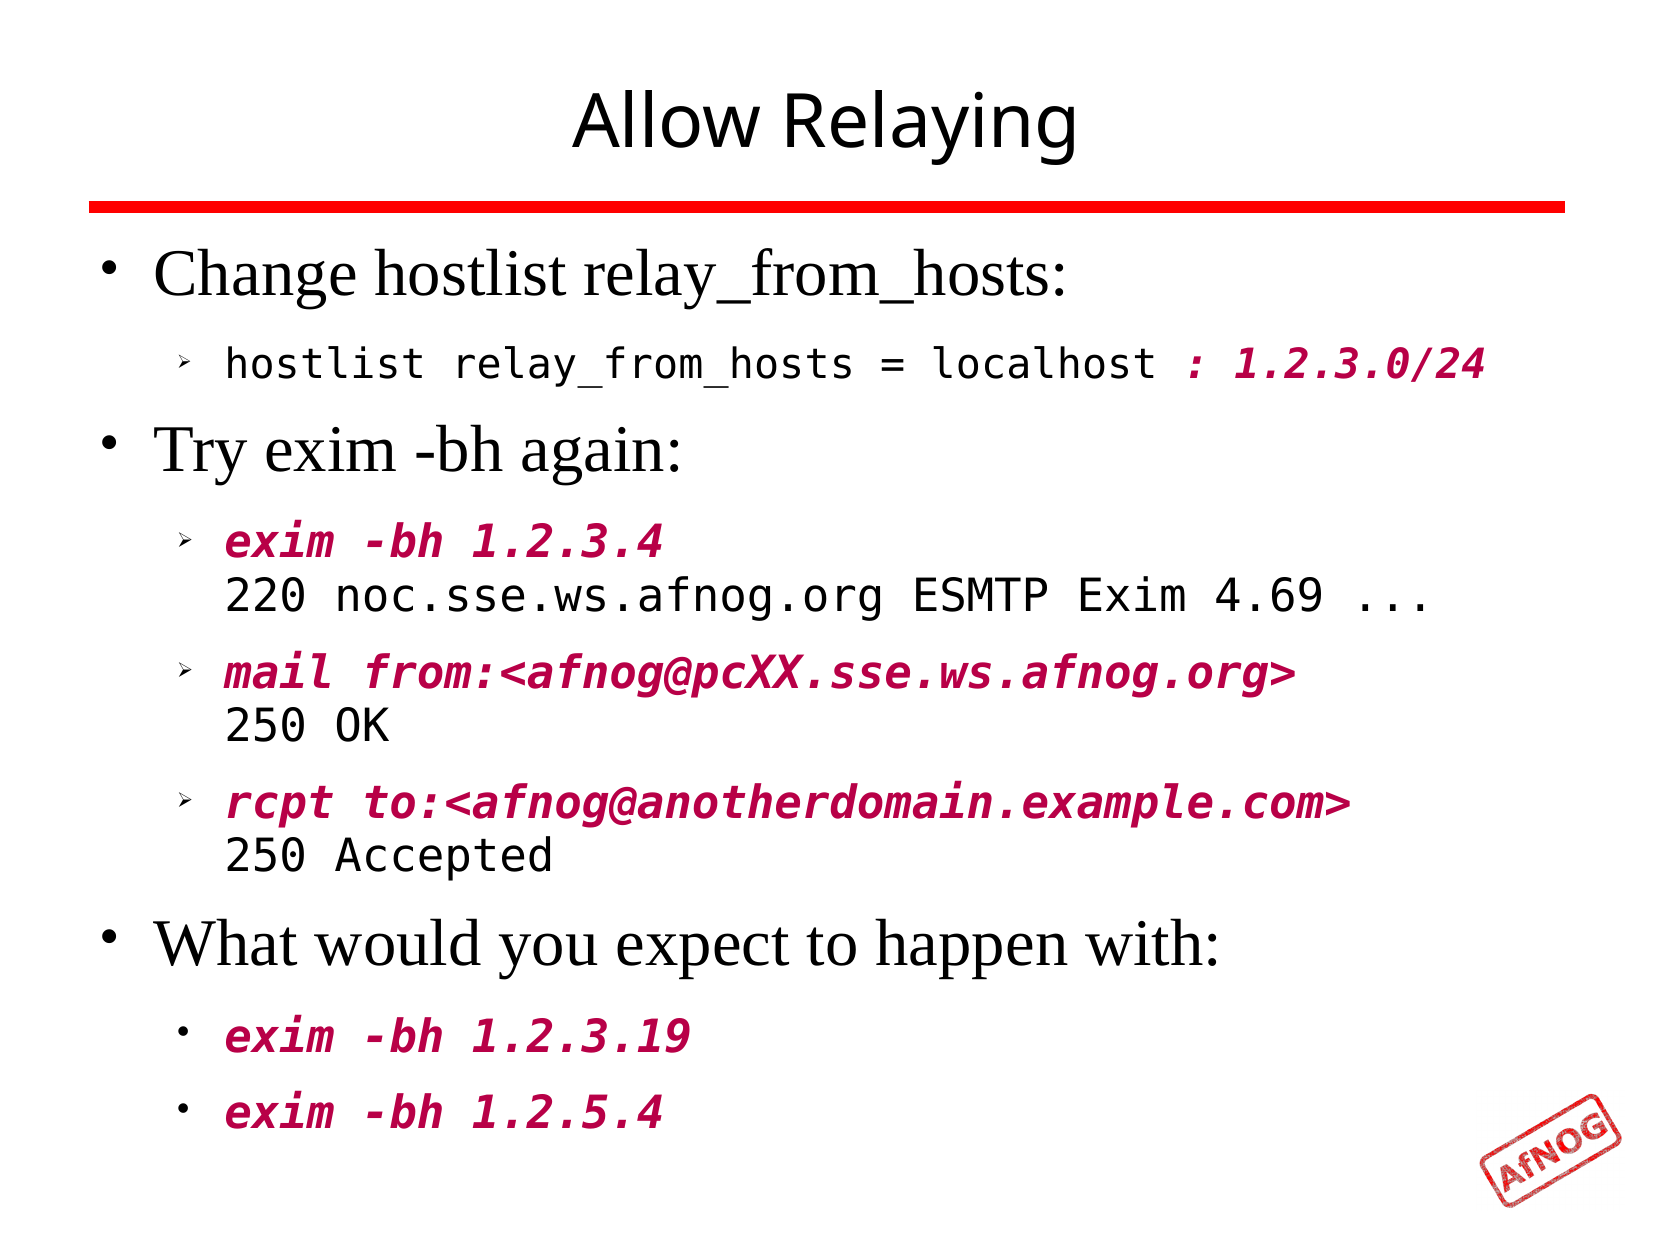

# Allow Relaying
Change hostlist relay_from_hosts:
hostlist relay_from_hosts = localhost : 1.2.3.0/24
Try exim -bh again:
exim -bh 1.2.3.4
220 noc.sse.ws.afnog.org ESMTP Exim 4.69 ...
mail from:<afnog@pcXX.sse.ws.afnog.org>
250 OK
rcpt to:<afnog@anotherdomain.example.com>
250 Accepted
What would you expect to happen with:
exim -bh 1.2.3.19
exim -bh 1.2.5.4